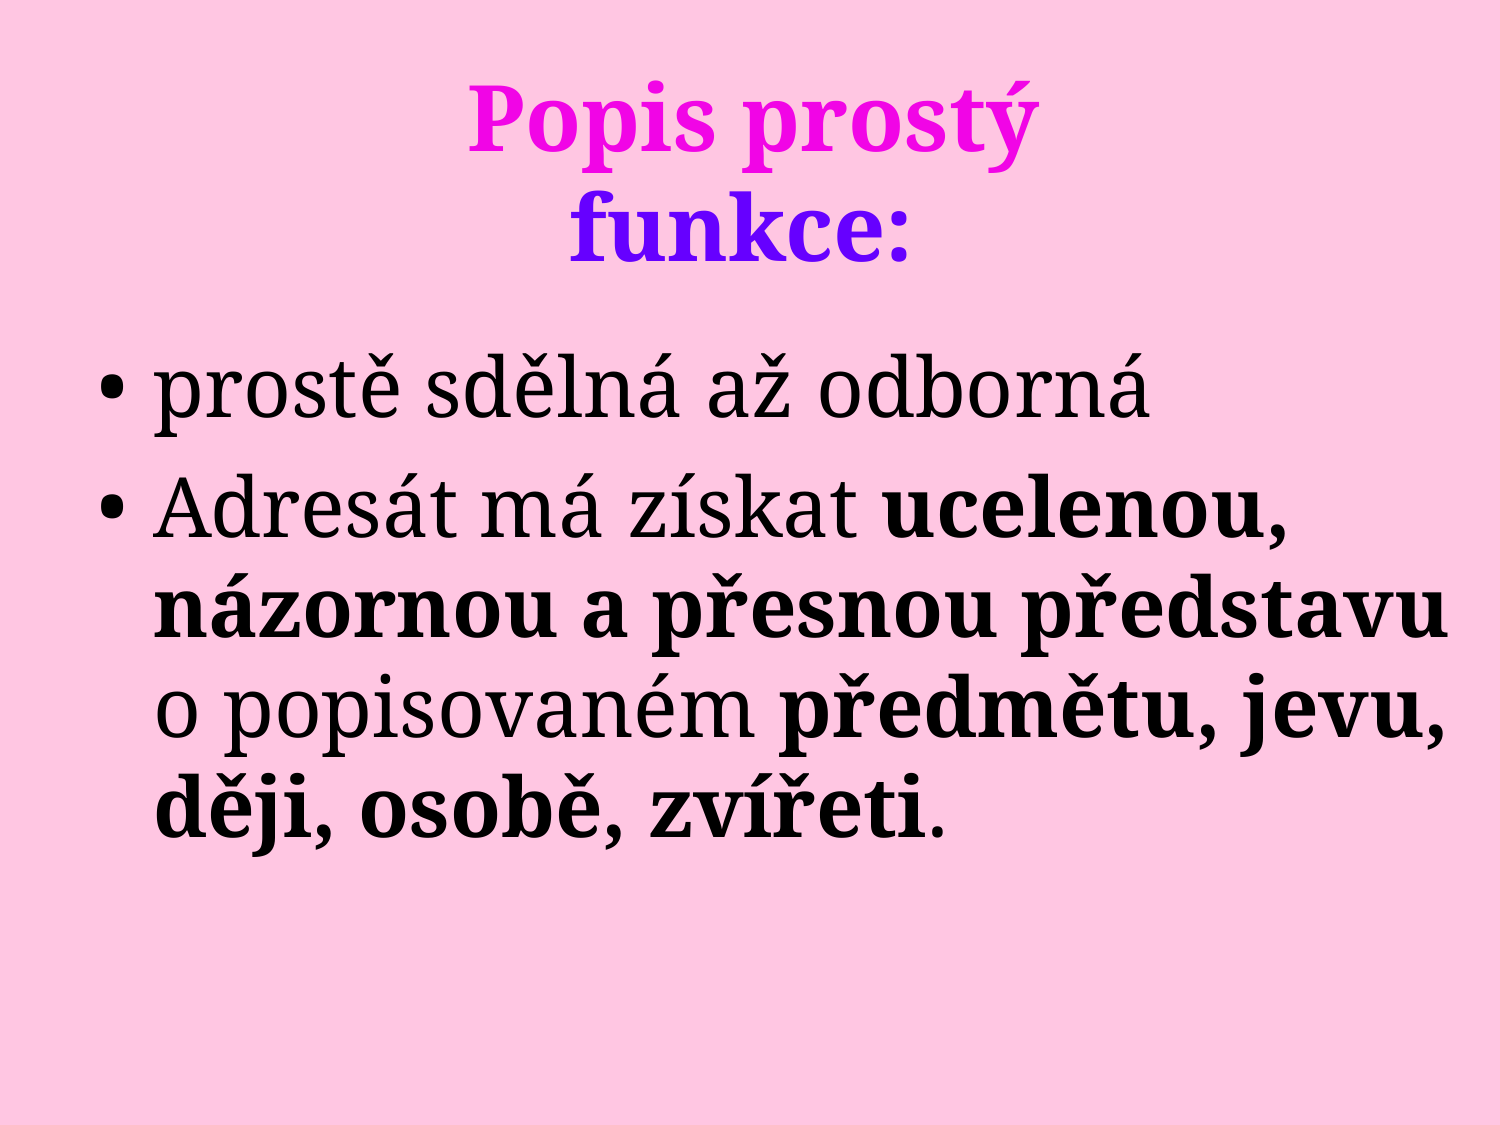

# Popis prostý funkce:
prostě sdělná až odborná
Adresát má získat ucelenou, názornou a přesnou představu o popisovaném předmětu, jevu, ději, osobě, zvířeti.